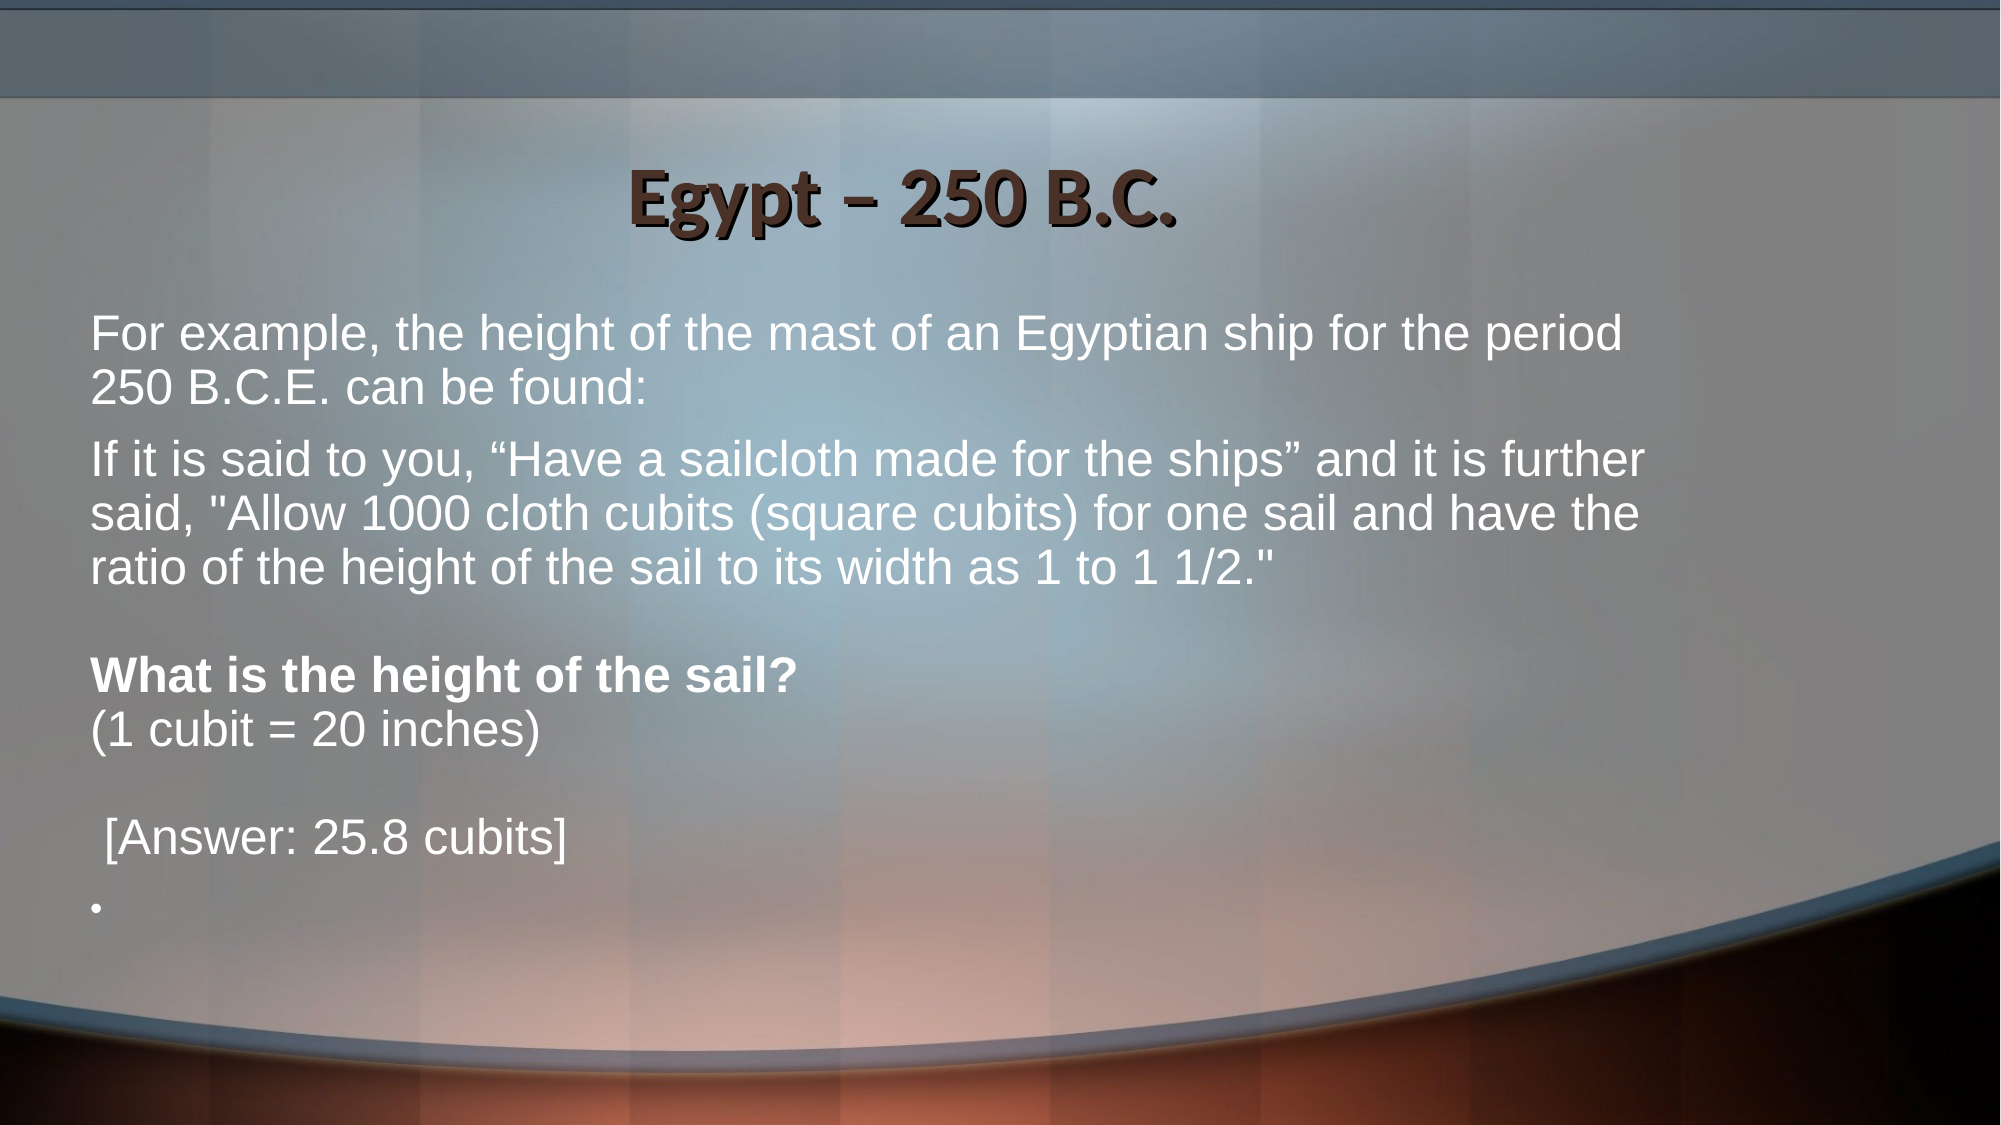

# Egypt – 250 B.C.
For example, the height of the mast of an Egyptian ship for the period 250 B.C.E. can be found:
If it is said to you, “Have a sailcloth made for the ships” and it is further said, "Allow 1000 cloth cubits (square cubits) for one sail and have the ratio of the height of the sail to its width as 1 to 1 1/2."
What is the height of the sail?
(1 cubit = 20 inches)
 [Answer: 25.8 cubits]